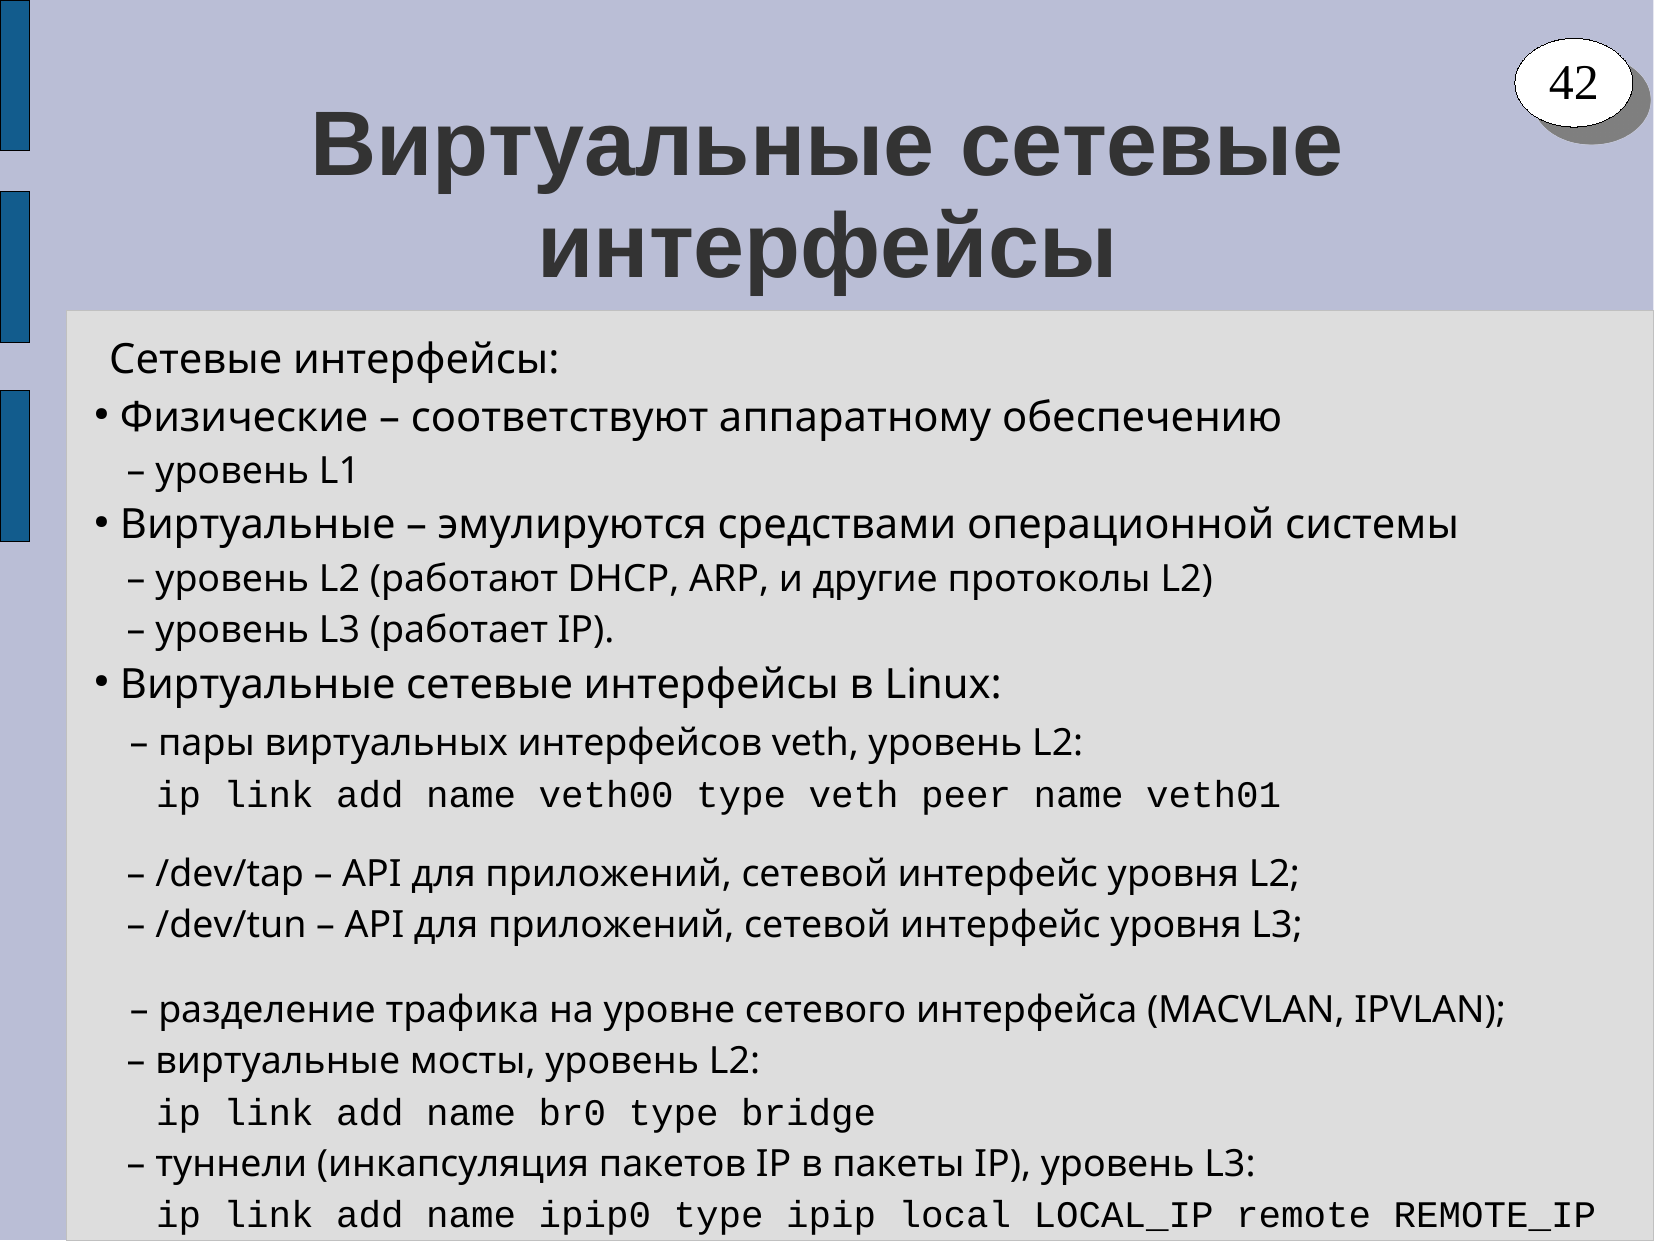

42
# Виртуальные сетевые интерфейсы
Сетевые интерфейсы:
 Физические – соответствуют аппаратному обеспечению
 – уровень L1
 Виртуальные – эмулируются средствами операционной системы
 – уровень L2 (работают DHCP, ARP, и другие протоколы L2)
 – уровень L3 (работает IP).
 Виртуальные сетевые интерфейсы в Linux:
 – пары виртуальных интерфейсов veth, уровень L2:
 ip link add name veth00 type veth peer name veth01
 – /dev/tap – API для приложений, сетевой интерфейс уровня L2;
 – /dev/tun – API для приложений, сетевой интерфейс уровня L3;
 – разделение трафика на уровне сетевого интерфейса (MACVLAN, IPVLAN);
 – виртуальные мосты, уровень L2:
 ip link add name br0 type bridge
 – туннели (инкапсуляция пакетов IP в пакеты IP), уровень L3:
 ip link add name ipip0 type ipip local LOCAL_IP remote REMOTE_IP
 – ...